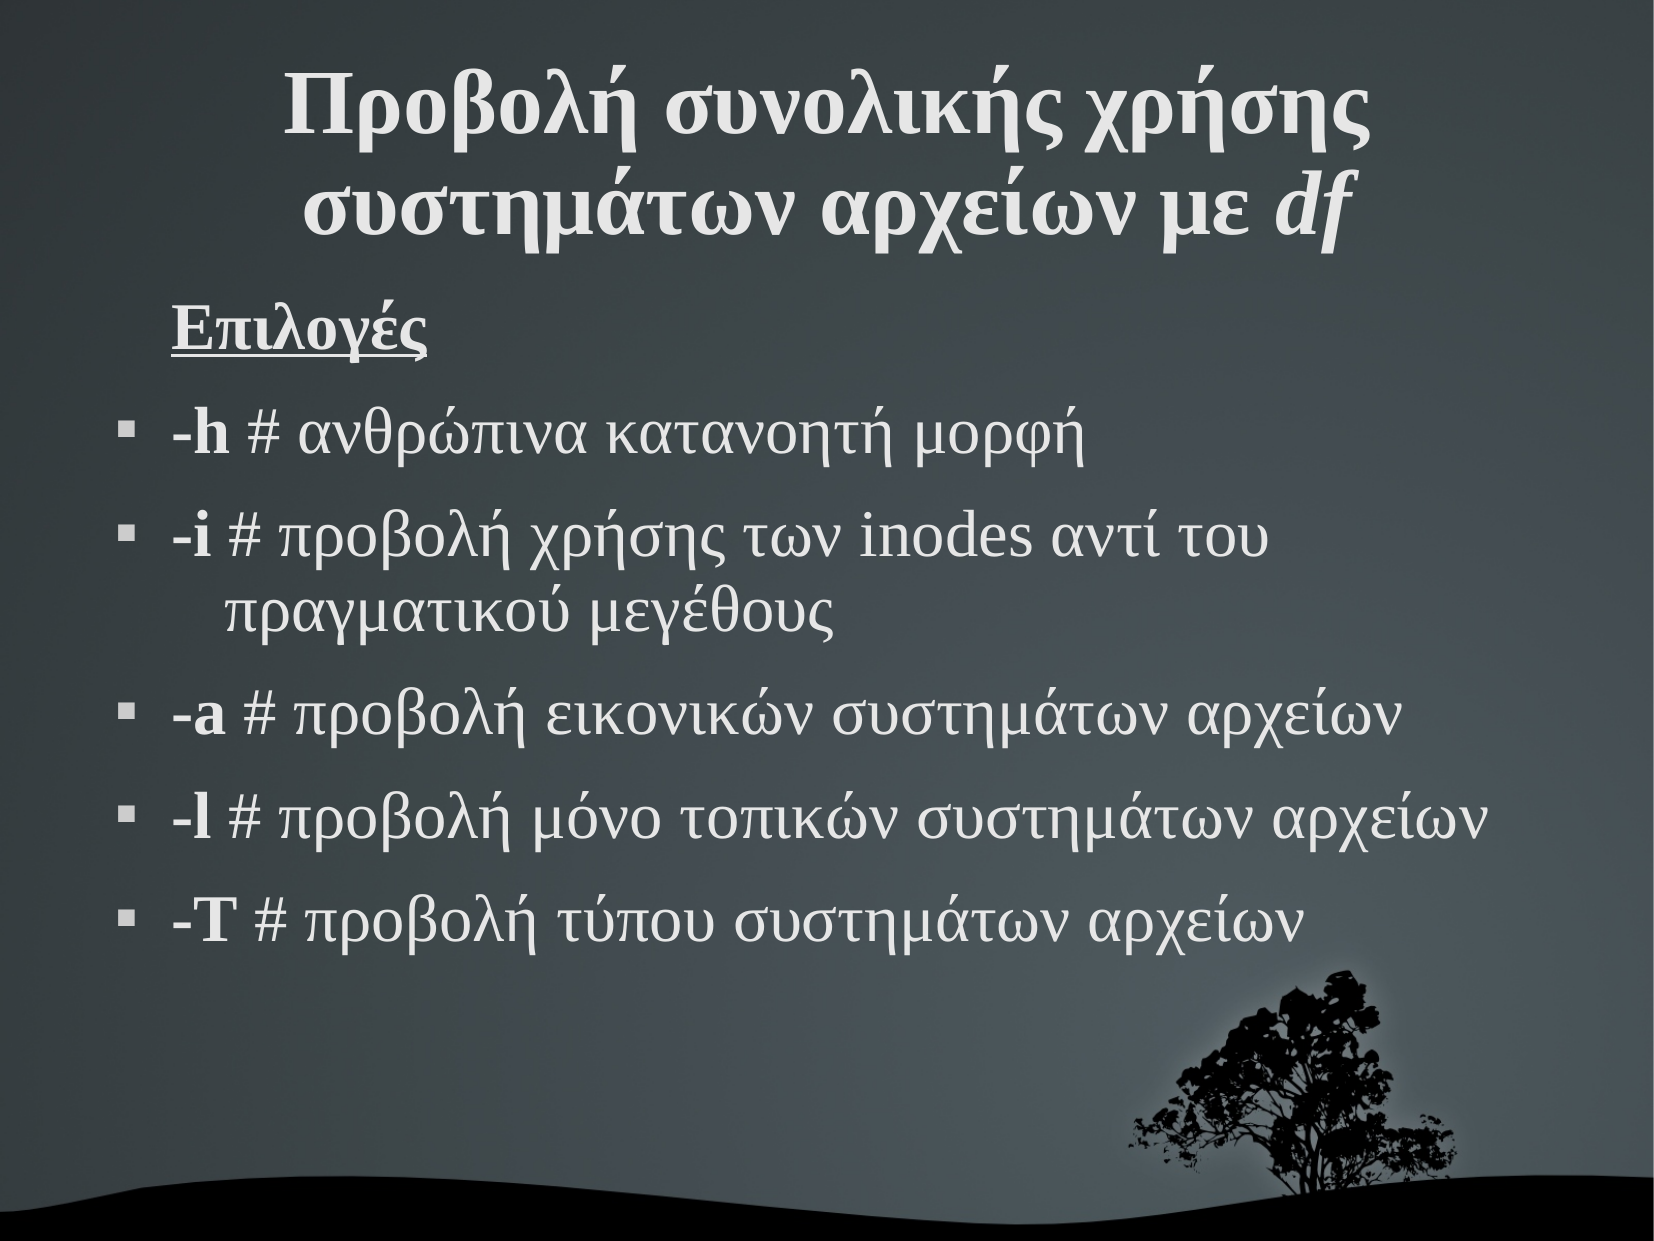

Προβολή συνολικής χρήσης συστημάτων αρχείων με df
# Επιλογές
-h # ανθρώπινα κατανοητή μορφή
-i # προβολή χρήσης των inodes αντί του πραγματικού μεγέθους
-a # προβολή εικονικών συστημάτων αρχείων
-l # προβολή μόνο τοπικών συστημάτων αρχείων
-Τ # προβολή τύπου συστημάτων αρχείων